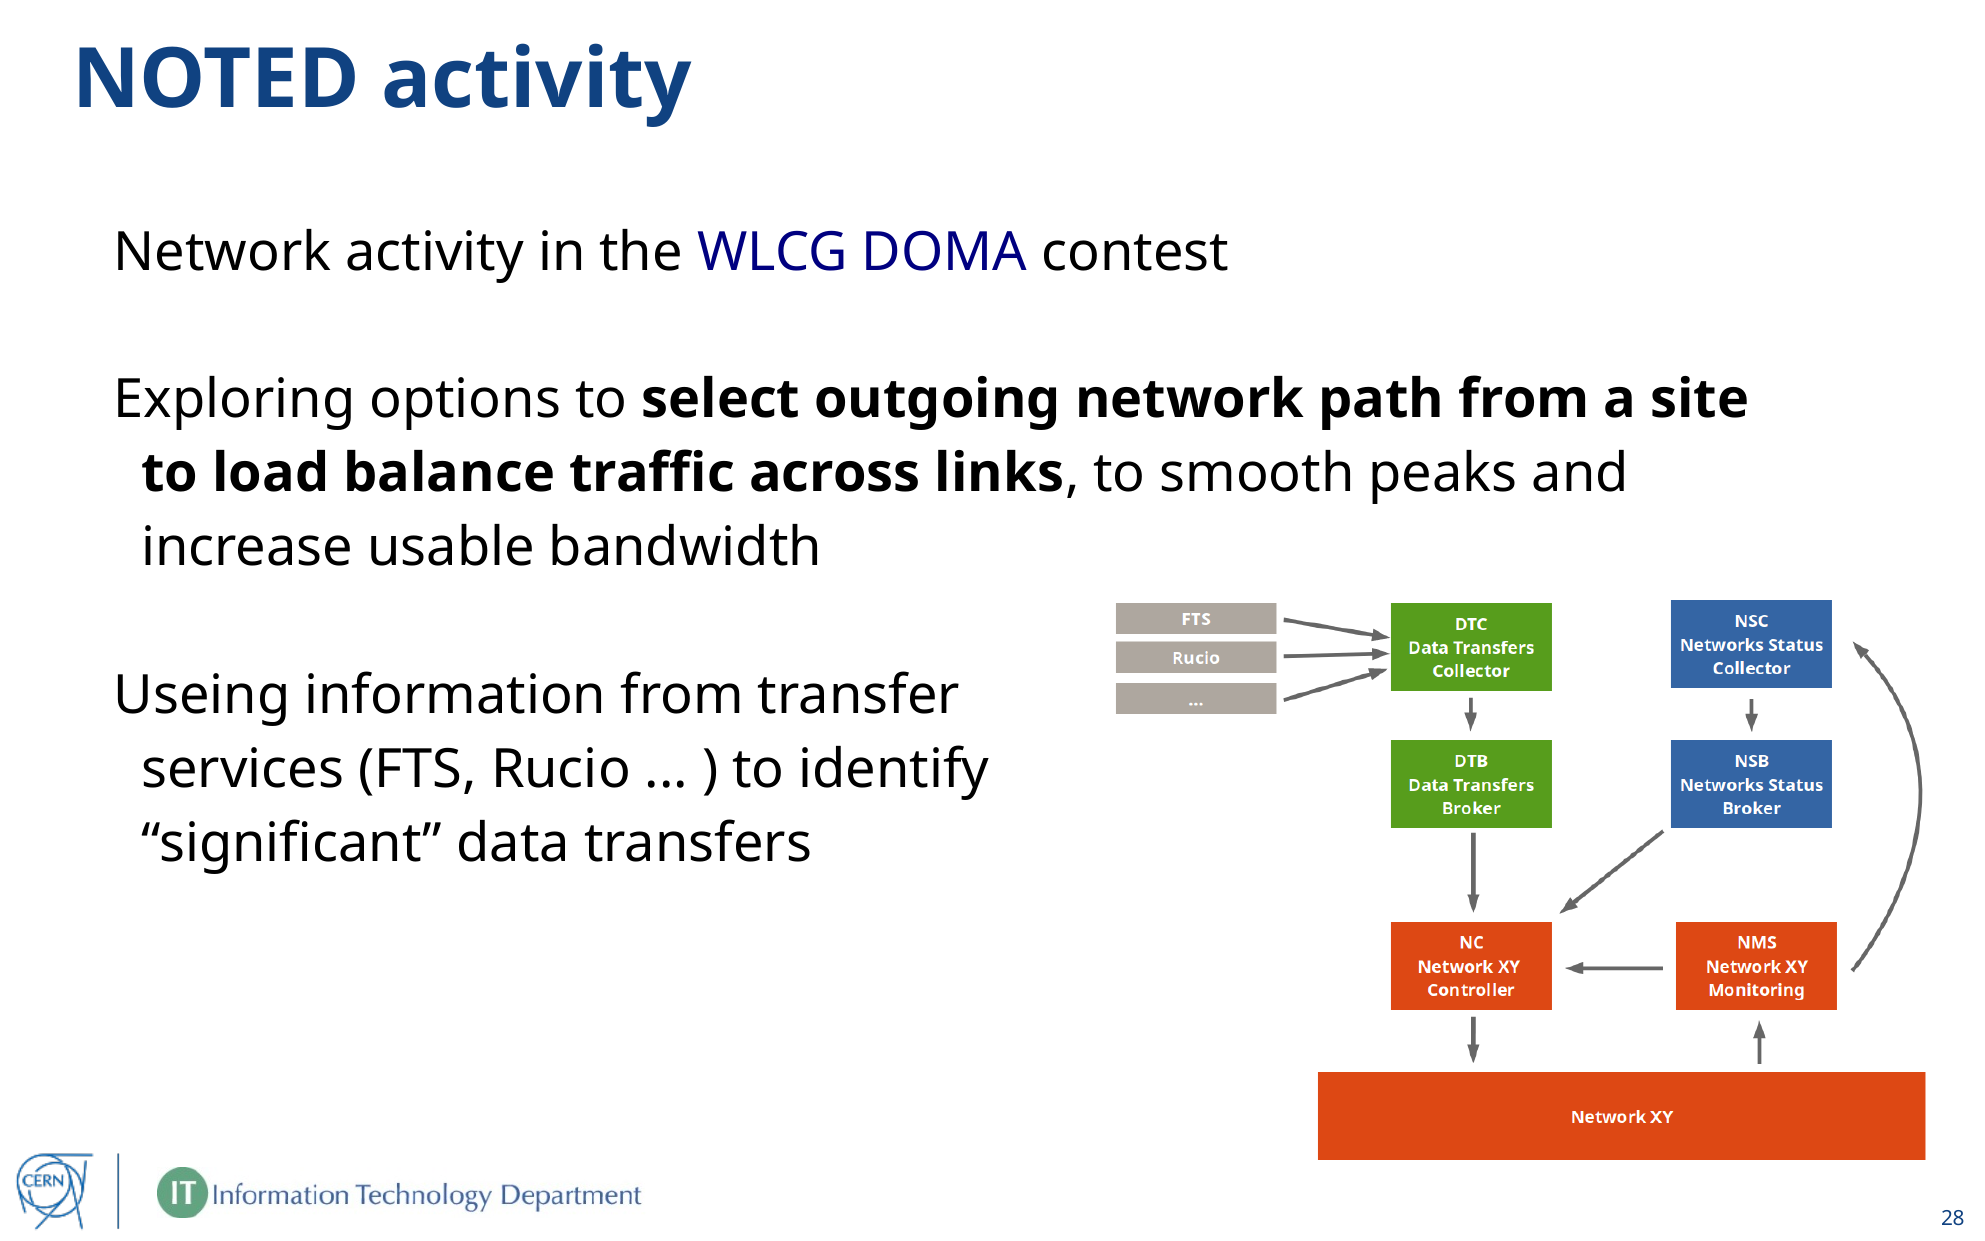

# NOTED activity
Network activity in the WLCG DOMA contest
Exploring options to select outgoing network path from a site to load balance traffic across links, to smooth peaks and increase usable bandwidth
Useing information from transfer
services (FTS, Rucio ... ) to identify
“significant” data transfers